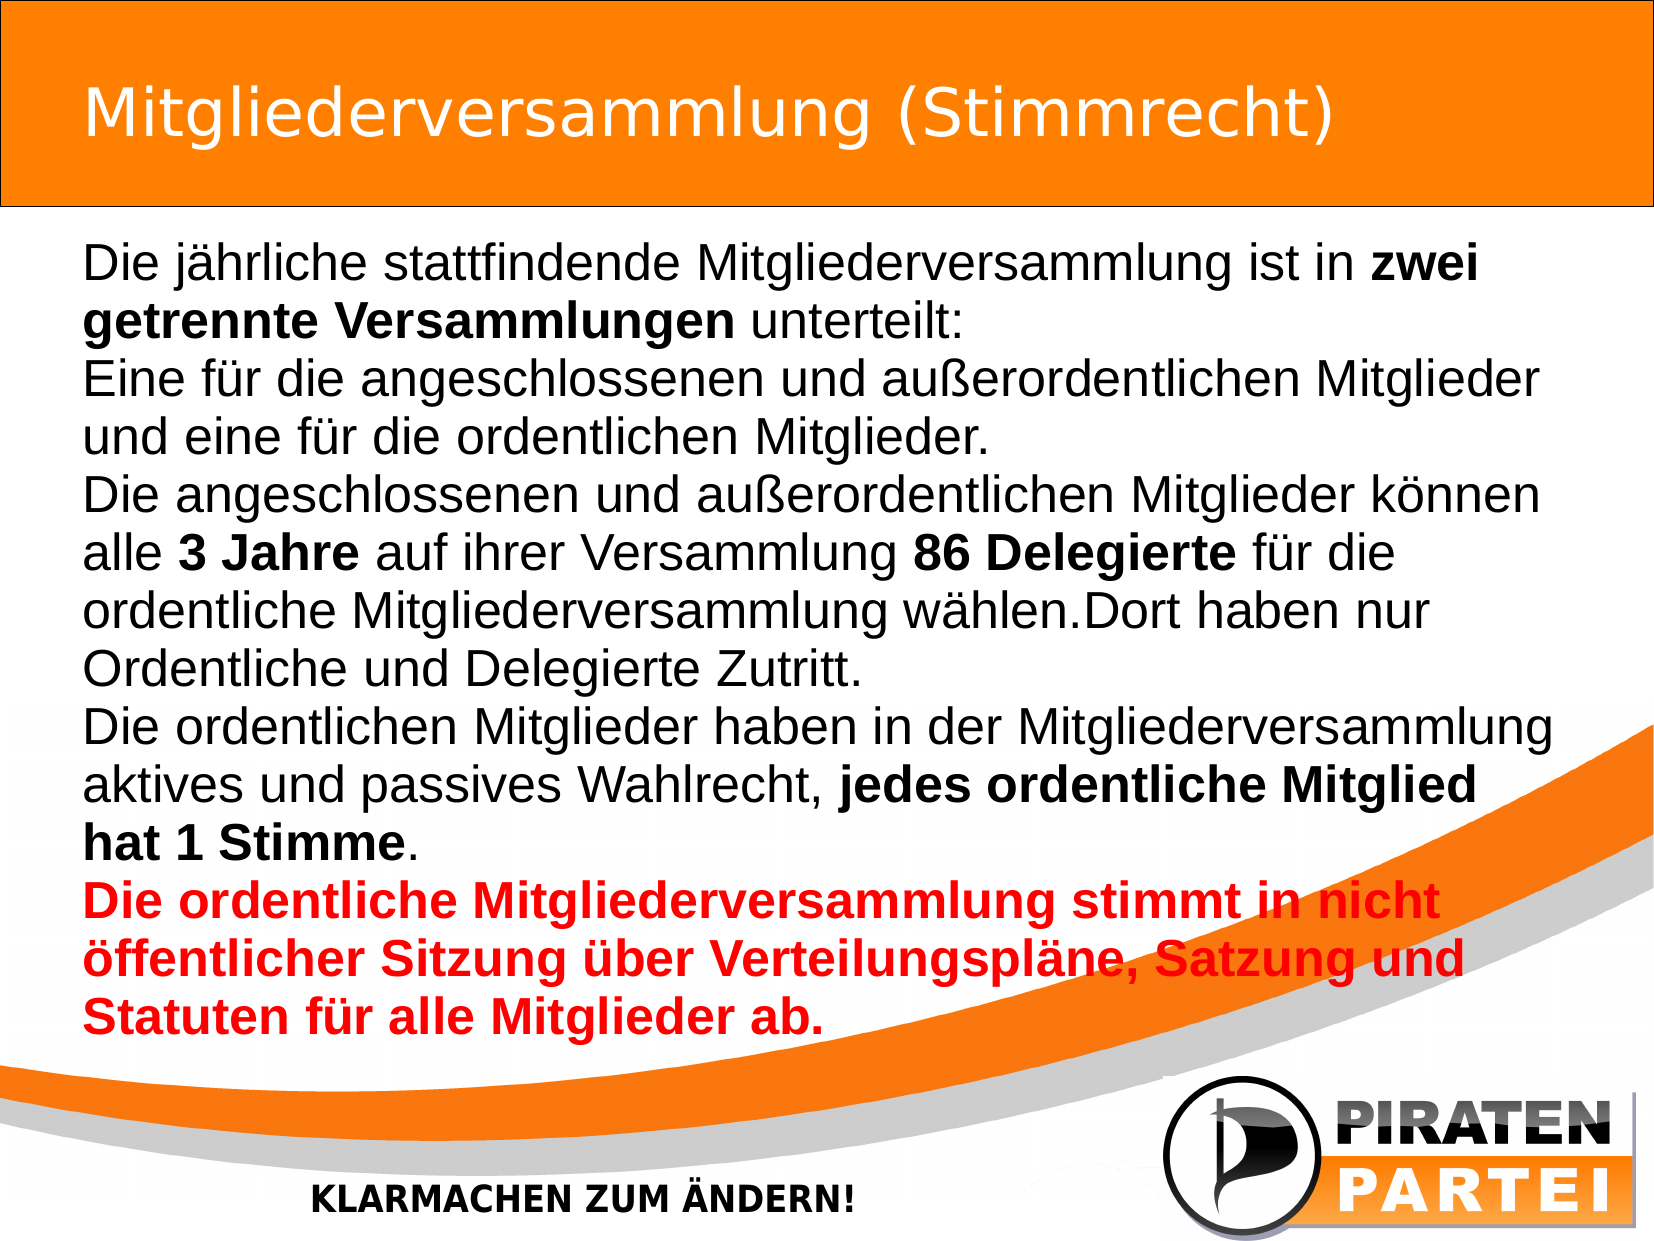

# Mitgliederversammlung (Stimmrecht)
Die jährliche stattfindende Mitgliederversammlung ist in zwei getrennte Versammlungen unterteilt:
Eine für die angeschlossenen und außerordentlichen Mitglieder und eine für die ordentlichen Mitglieder.
Die angeschlossenen und außerordentlichen Mitglieder können alle 3 Jahre auf ihrer Versammlung 86 Delegierte für die ordentliche Mitgliederversammlung wählen.Dort haben nur Ordentliche und Delegierte Zutritt.
Die ordentlichen Mitglieder haben in der Mitgliederversammlung aktives und passives Wahlrecht, jedes ordentliche Mitglied hat 1 Stimme.
Die ordentliche Mitgliederversammlung stimmt in nicht öffentlicher Sitzung über Verteilungspläne, Satzung und Statuten für alle Mitglieder ab.